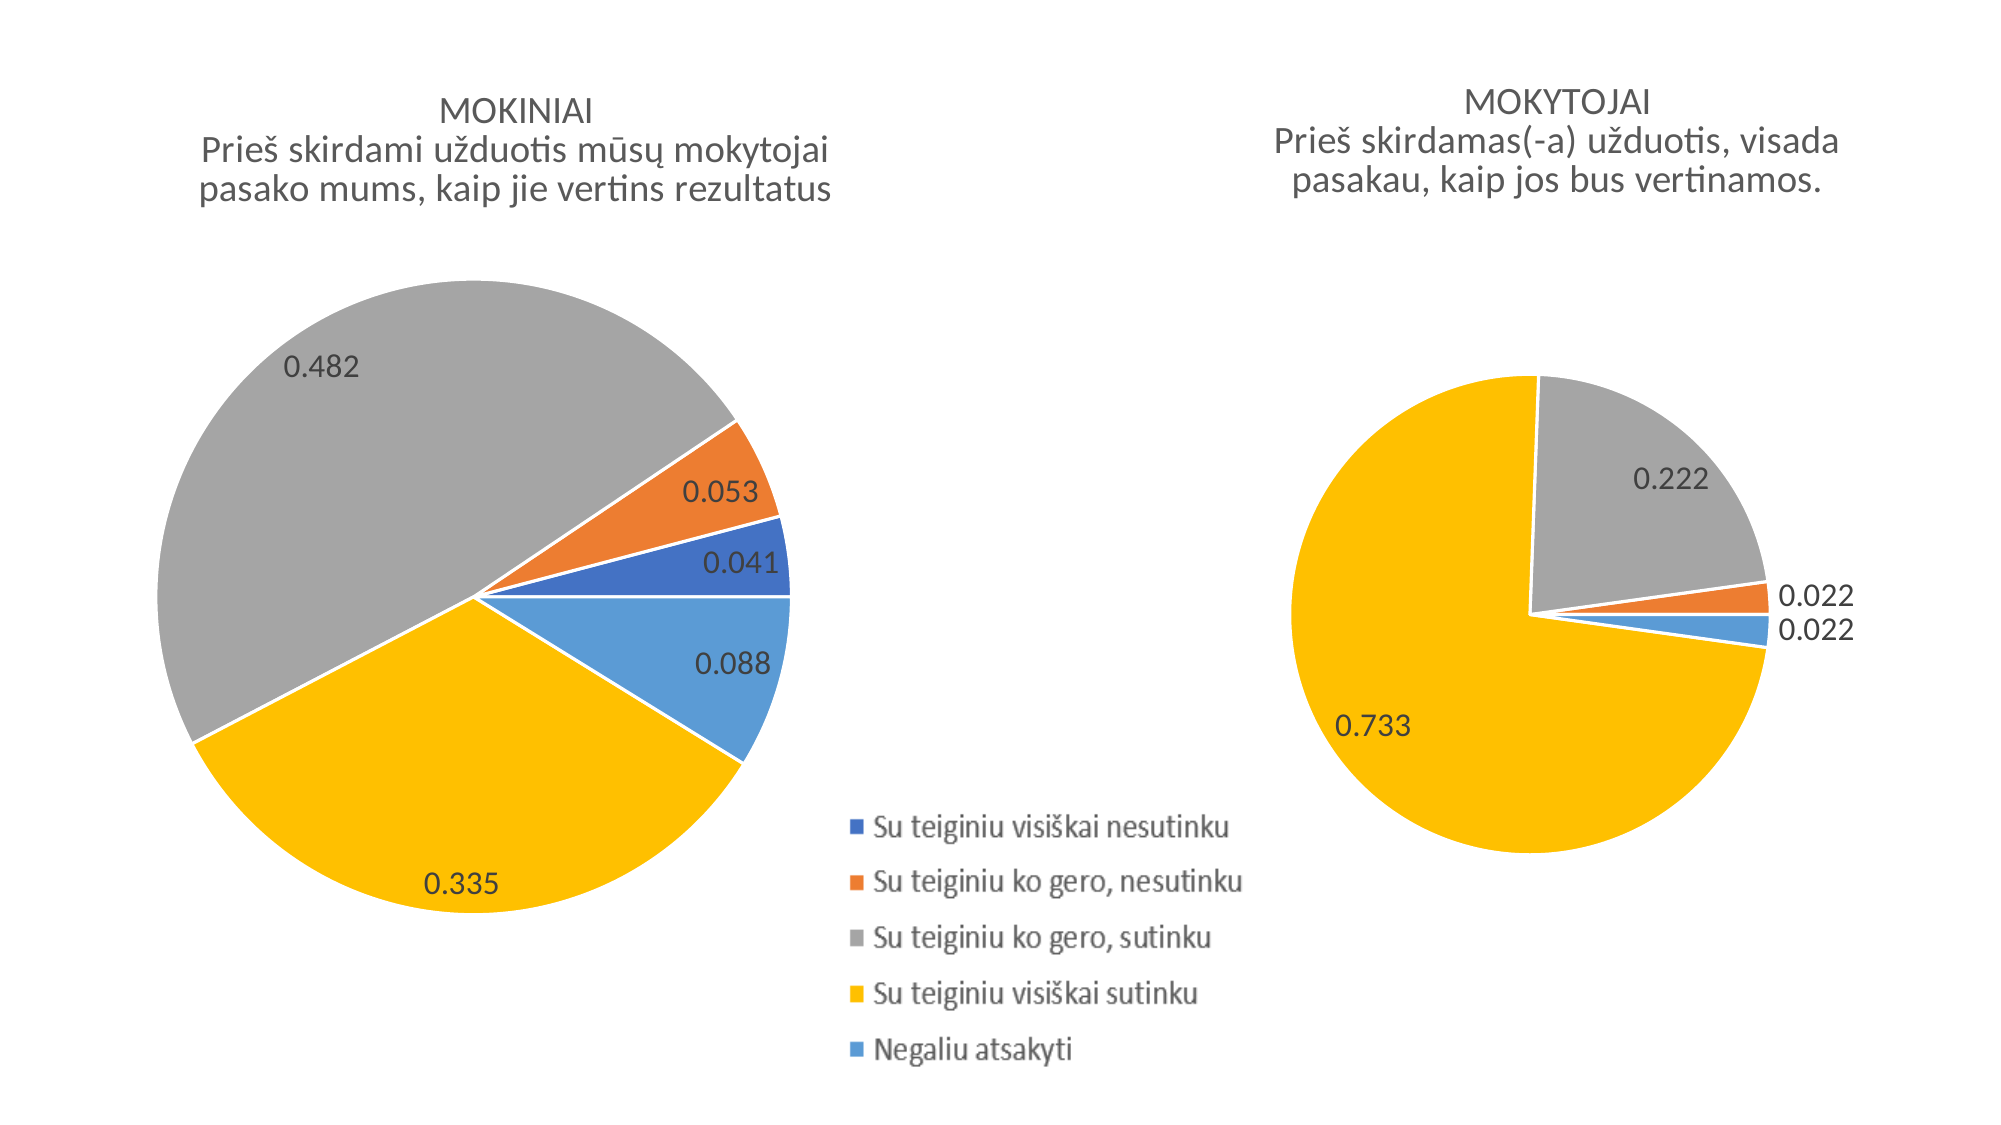

### Chart: MOKINIAI
Prieš skirdami užduotis mūsų mokytojai pasako mums, kaip jie vertins rezultatus
| Category | Prieš skirdami užduotis mūsų mokytojai pasako mums, kaip jie vertins rezultatus. |
|---|---|
| Su teiginiu visiškai nesutinku | 0.041 |
| Su teiginiu ko gero, nesutinku | 0.053 |
| Su teiginiu ko gero, sutinku | 0.482 |
| Su teiginiu visiškai sutinku | 0.335 |
| Negaliu atsakyti | 0.088 |
### Chart: MOKYTOJAI
Prieš skirdamas(-a) užduotis, visada pasakau, kaip jos bus vertinamos.
| Category | Aš informuoju mokinių tėvus apie mokinių mokymosi pasiekimus ir pažangą. |
|---|---|
| Su teiginiu visiškai nesutinku | 0.0 |
| Su teiginiu ko gero, nesutinku | 0.022 |
| Su teiginiu ko gero, sutinku | 0.222 |
| Su teiginiu visiškai sutinku | 0.733 |
| Negaliu atsakyti | 0.022 |